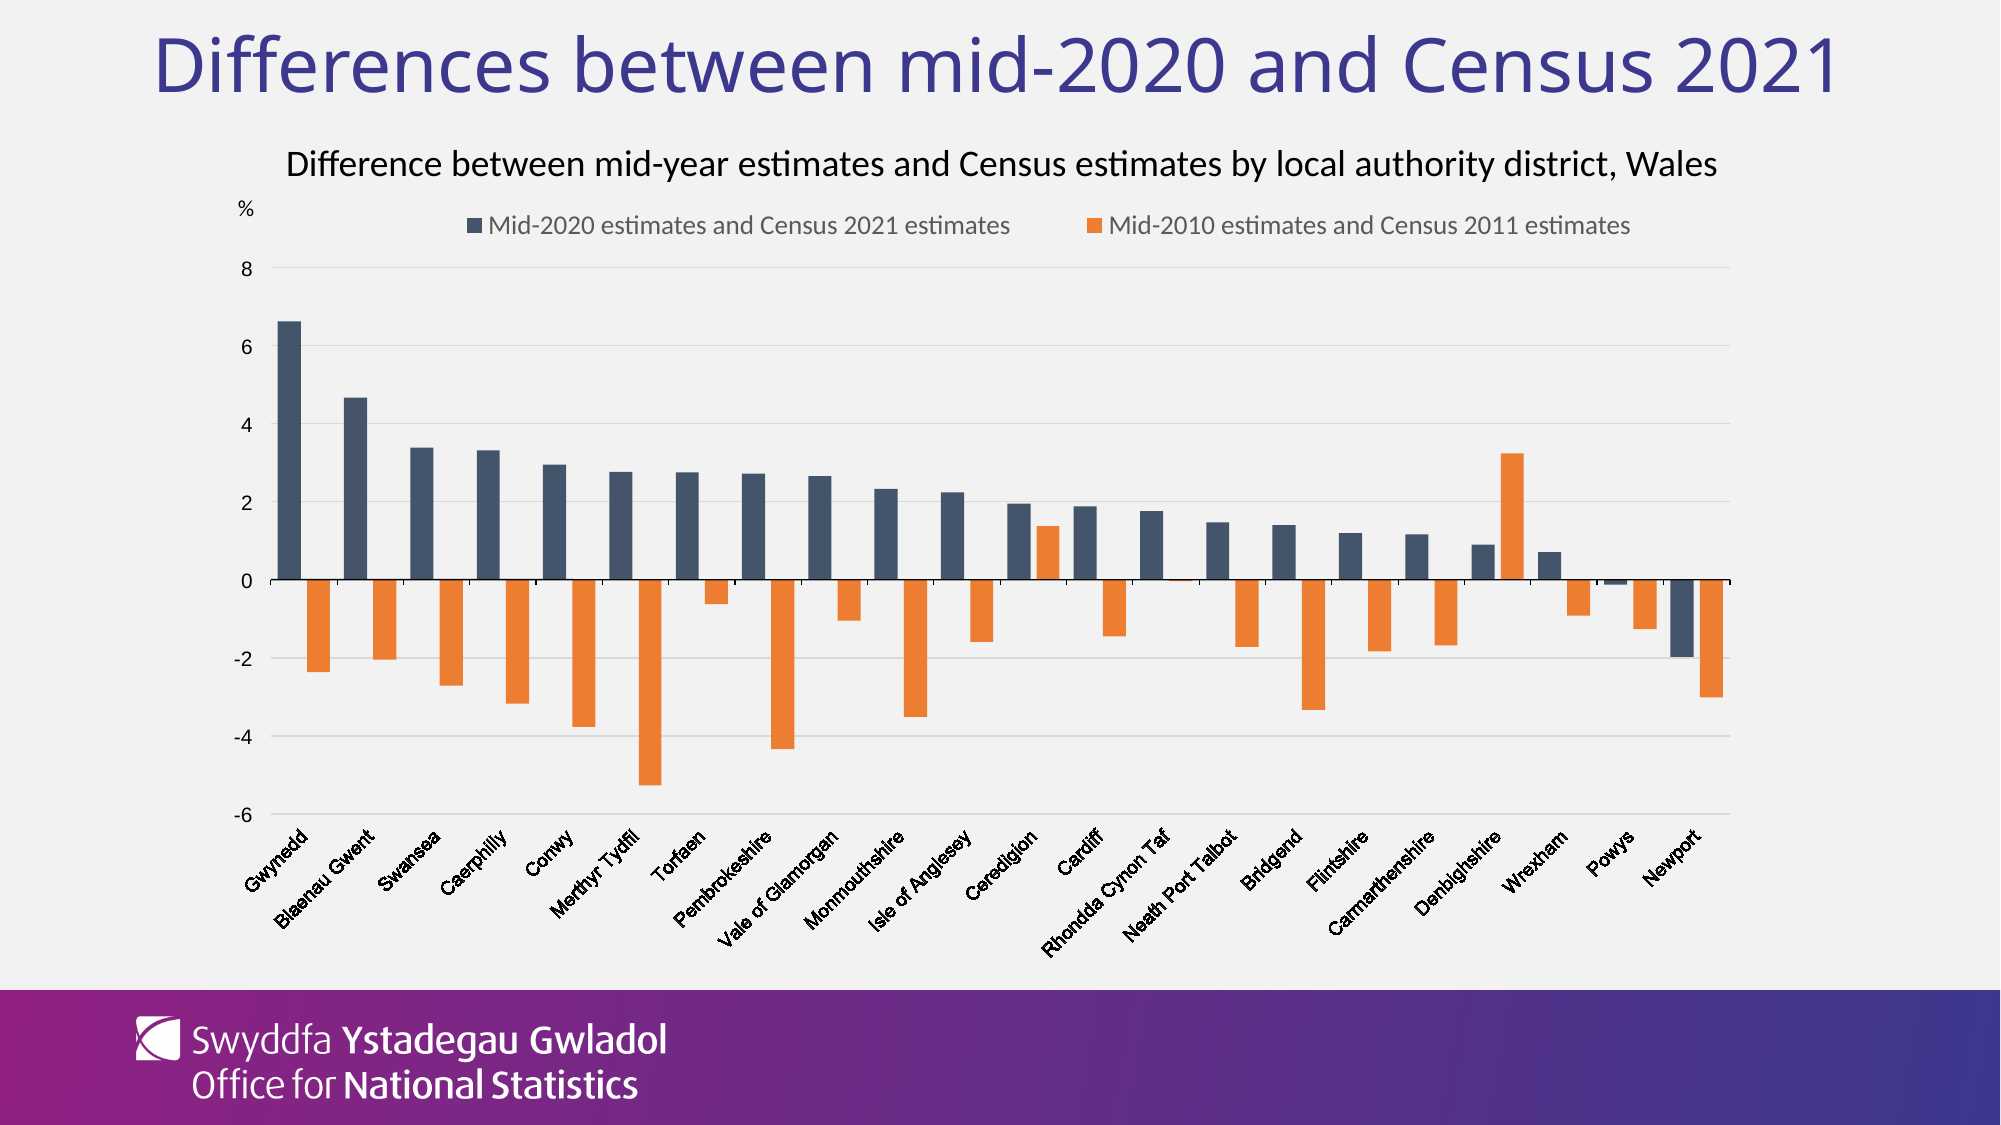

# Differences between mid-2020 and Census 2021
Difference between mid-year estimates and Census estimates by local authority district, Wales
%
Mid-2020 estimates and Census 2021 estimates
Mid-2010 estimates and Census 2011 estimates
8
6
4
2
0
-2
-4
-6